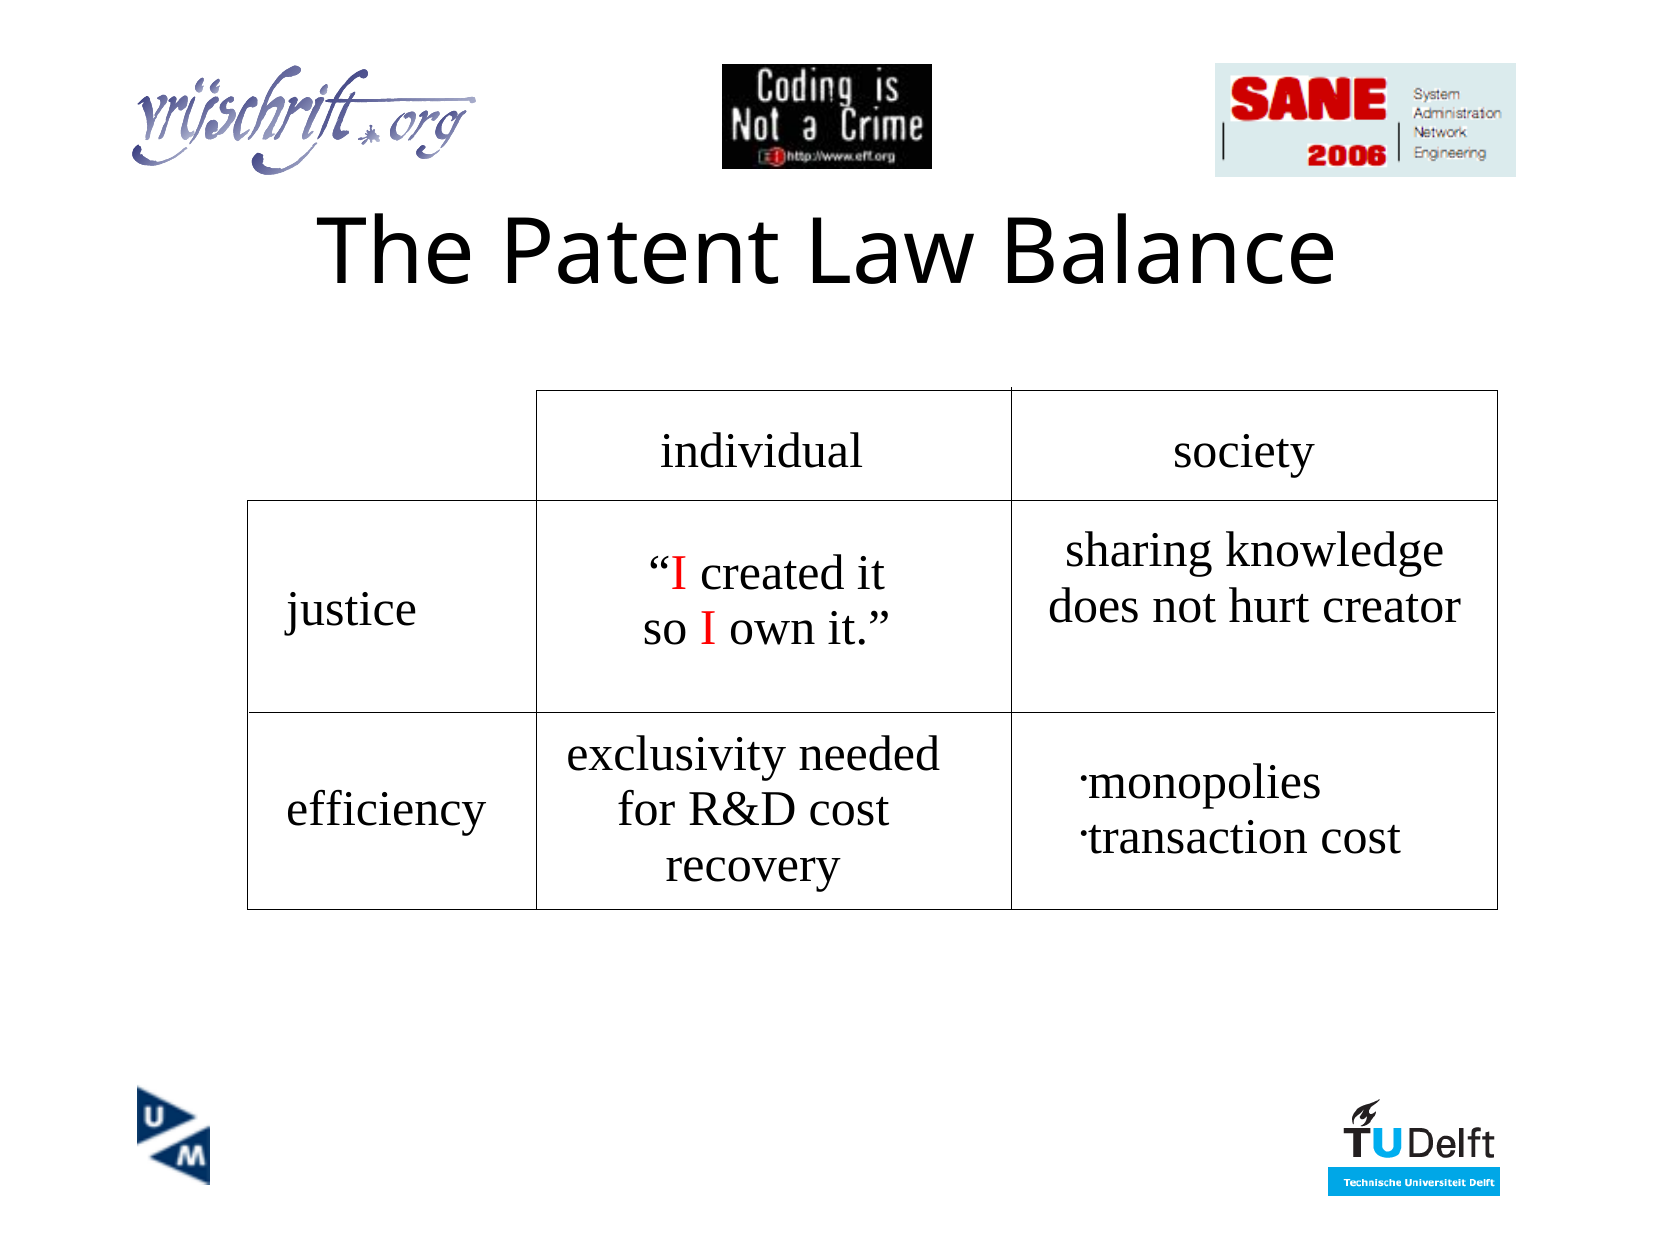

# The Patent Law Balance
individual
society
sharing knowledge does not hurt creator
“I created it so I own it.”
justice
exclusivity needed for R&D cost recovery
monopolies
transaction cost
efficiency